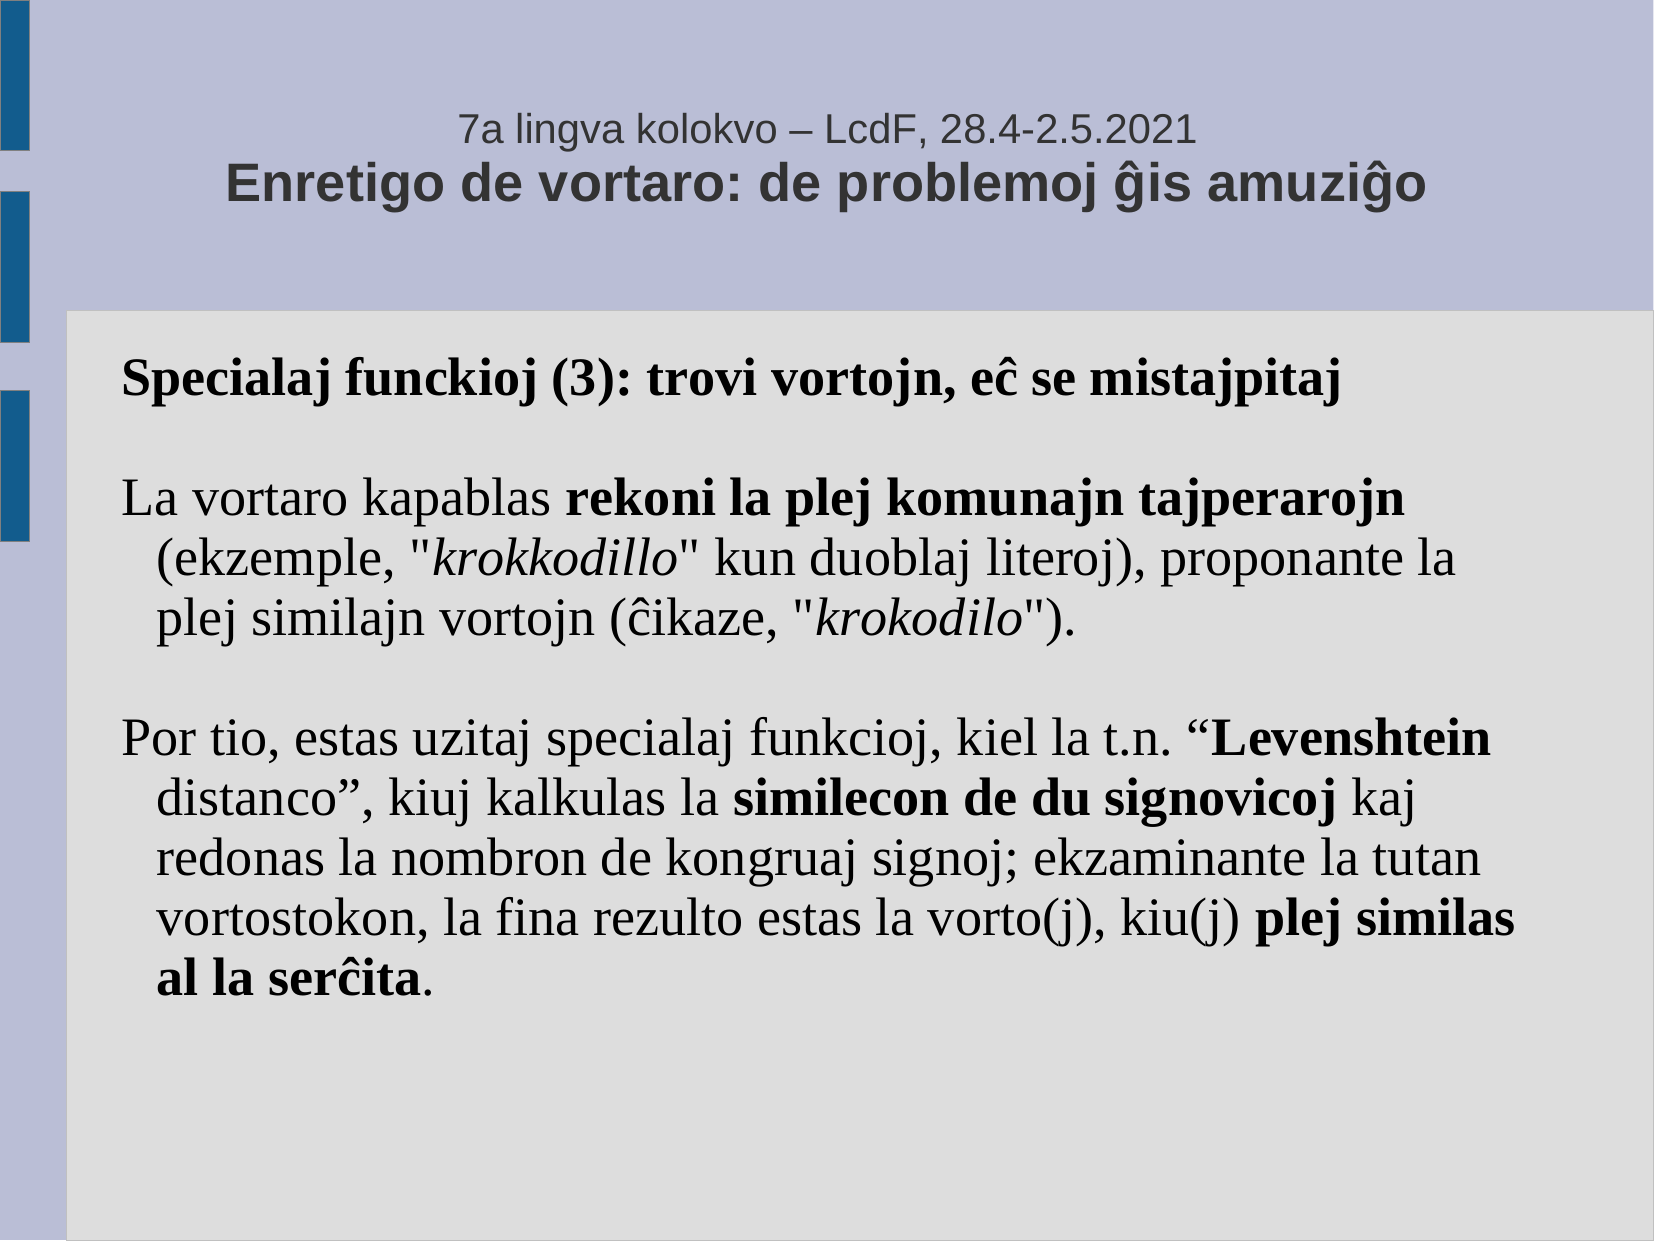

# 7a lingva kolokvo – LcdF, 28.4-2.5.2021 Enretigo de vortaro: de problemoj ĝis amuziĝo
Specialaj funckioj (3): trovi vortojn, eĉ se mistajpitaj
La vortaro kapablas rekoni la plej komunajn tajperarojn (ekzemple, "krokkodillo" kun duoblaj literoj), proponante la plej similajn vortojn (ĉikaze, "krokodilo").
Por tio, estas uzitaj specialaj funkcioj, kiel la t.n. “Levenshtein distanco”, kiuj kalkulas la similecon de du signovicoj kaj redonas la nombron de kongruaj signoj; ekzaminante la tutan vortostokon, la fina rezulto estas la vorto(j), kiu(j) plej similas al la serĉita.